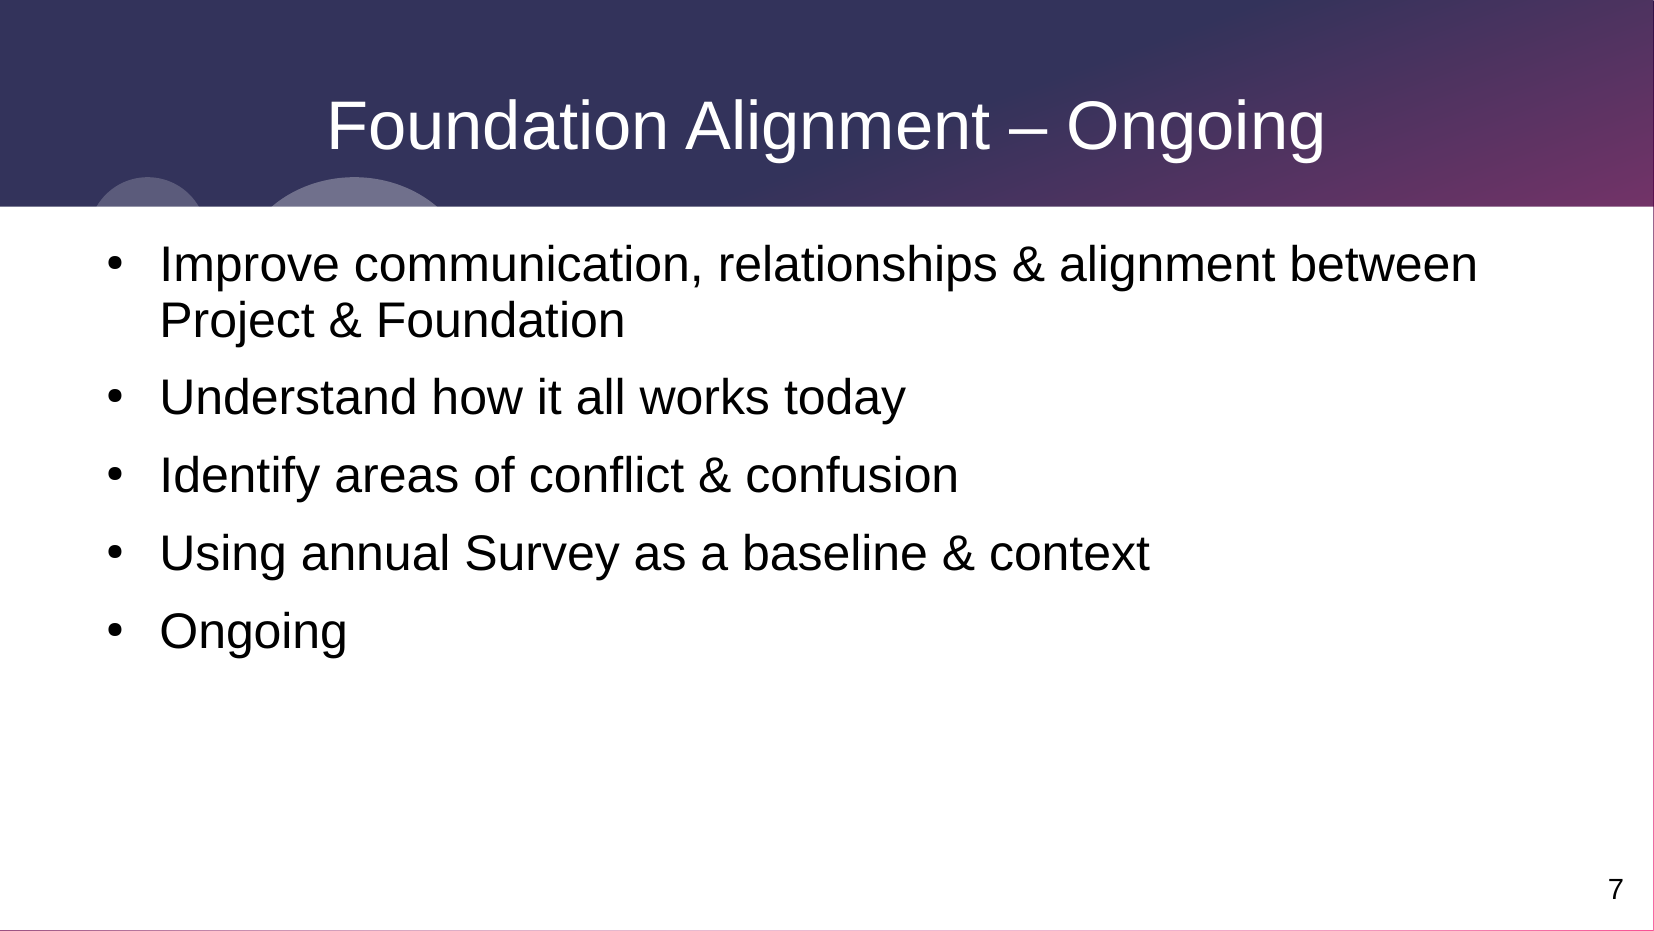

# Foundation Alignment – Ongoing
Improve communication, relationships & alignment between Project & Foundation
Understand how it all works today
Identify areas of conflict & confusion
Using annual Survey as a baseline & context
Ongoing
7